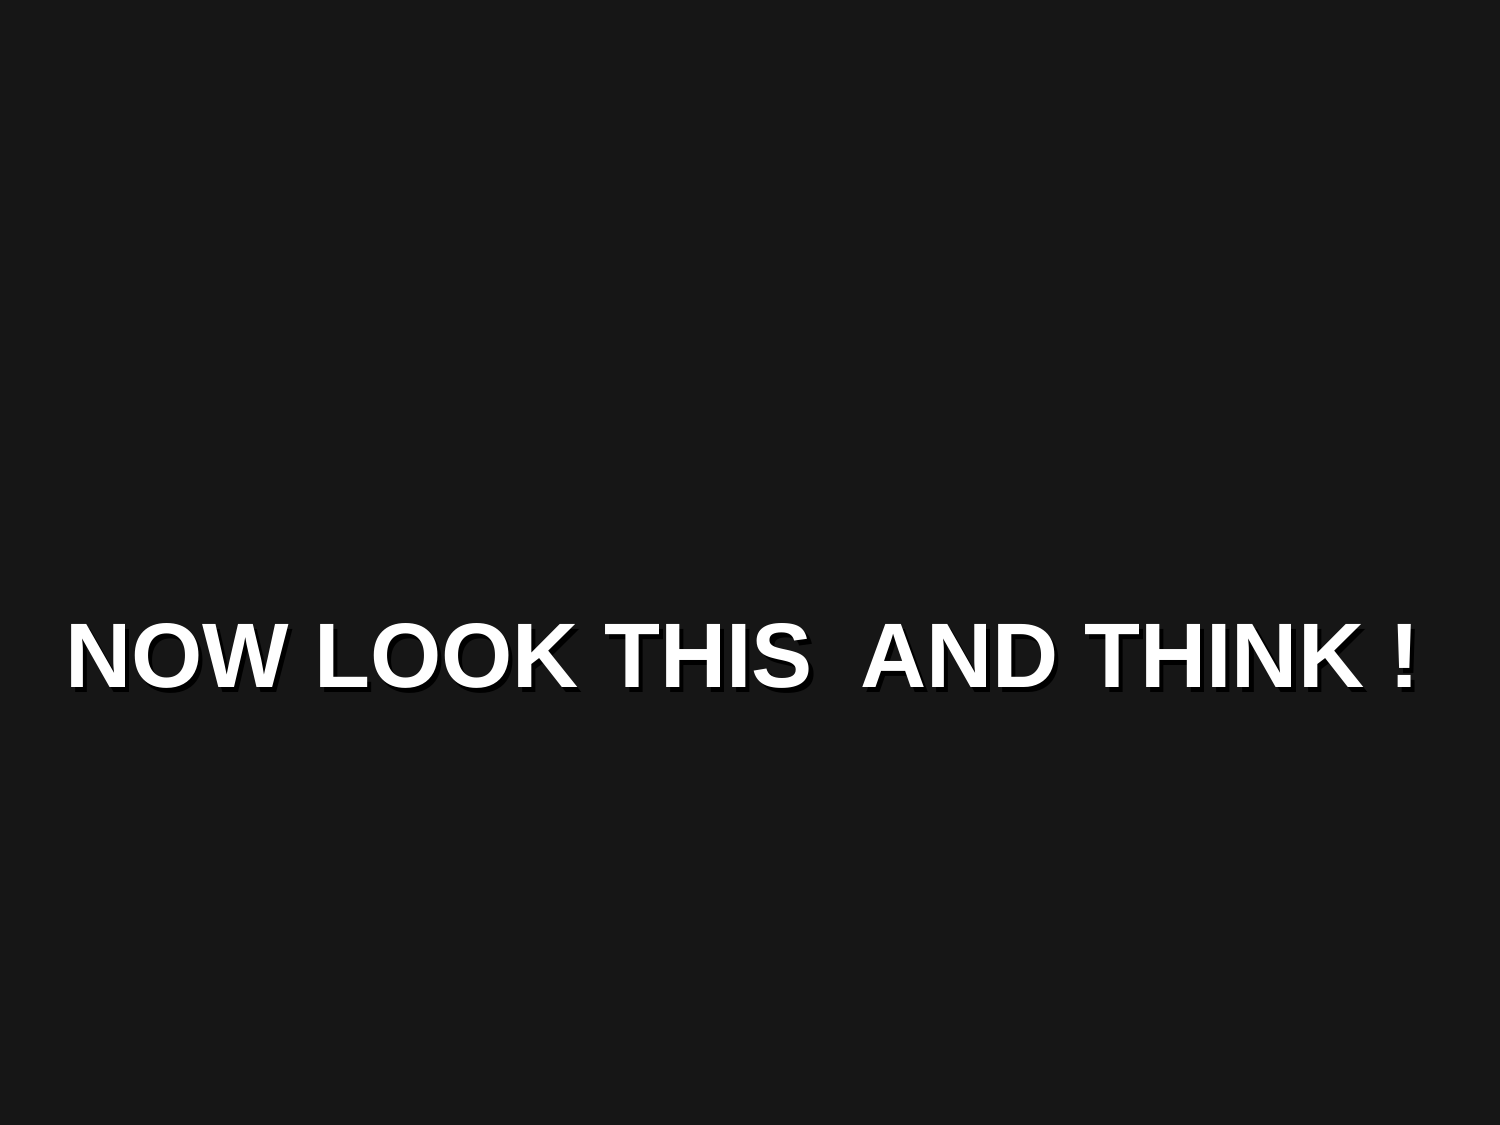

#
NOW LOOK THIS AND THINK !